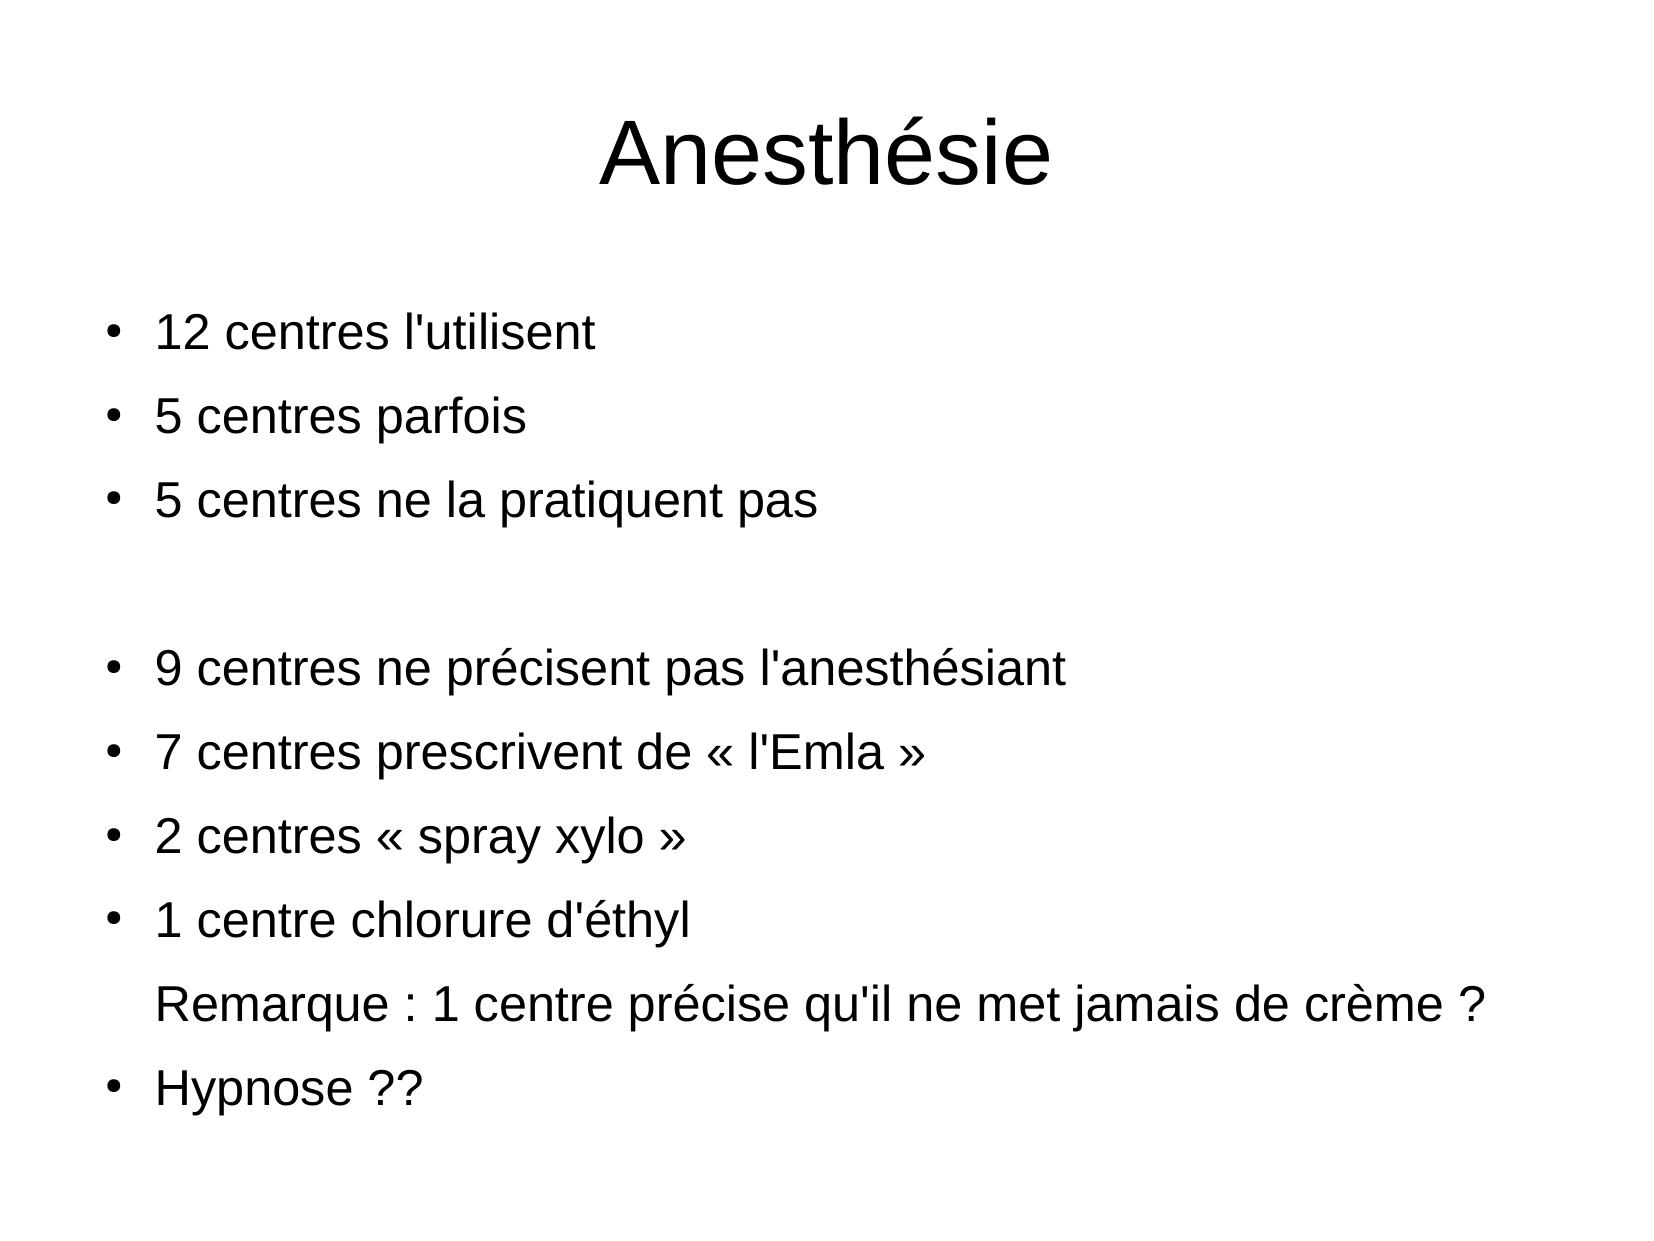

# Anesthésie
12 centres l'utilisent
5 centres parfois
5 centres ne la pratiquent pas
9 centres ne précisent pas l'anesthésiant
7 centres prescrivent de « l'Emla »
2 centres « spray xylo »
1 centre chlorure d'éthyl
Remarque : 1 centre précise qu'il ne met jamais de crème ?
Hypnose ??